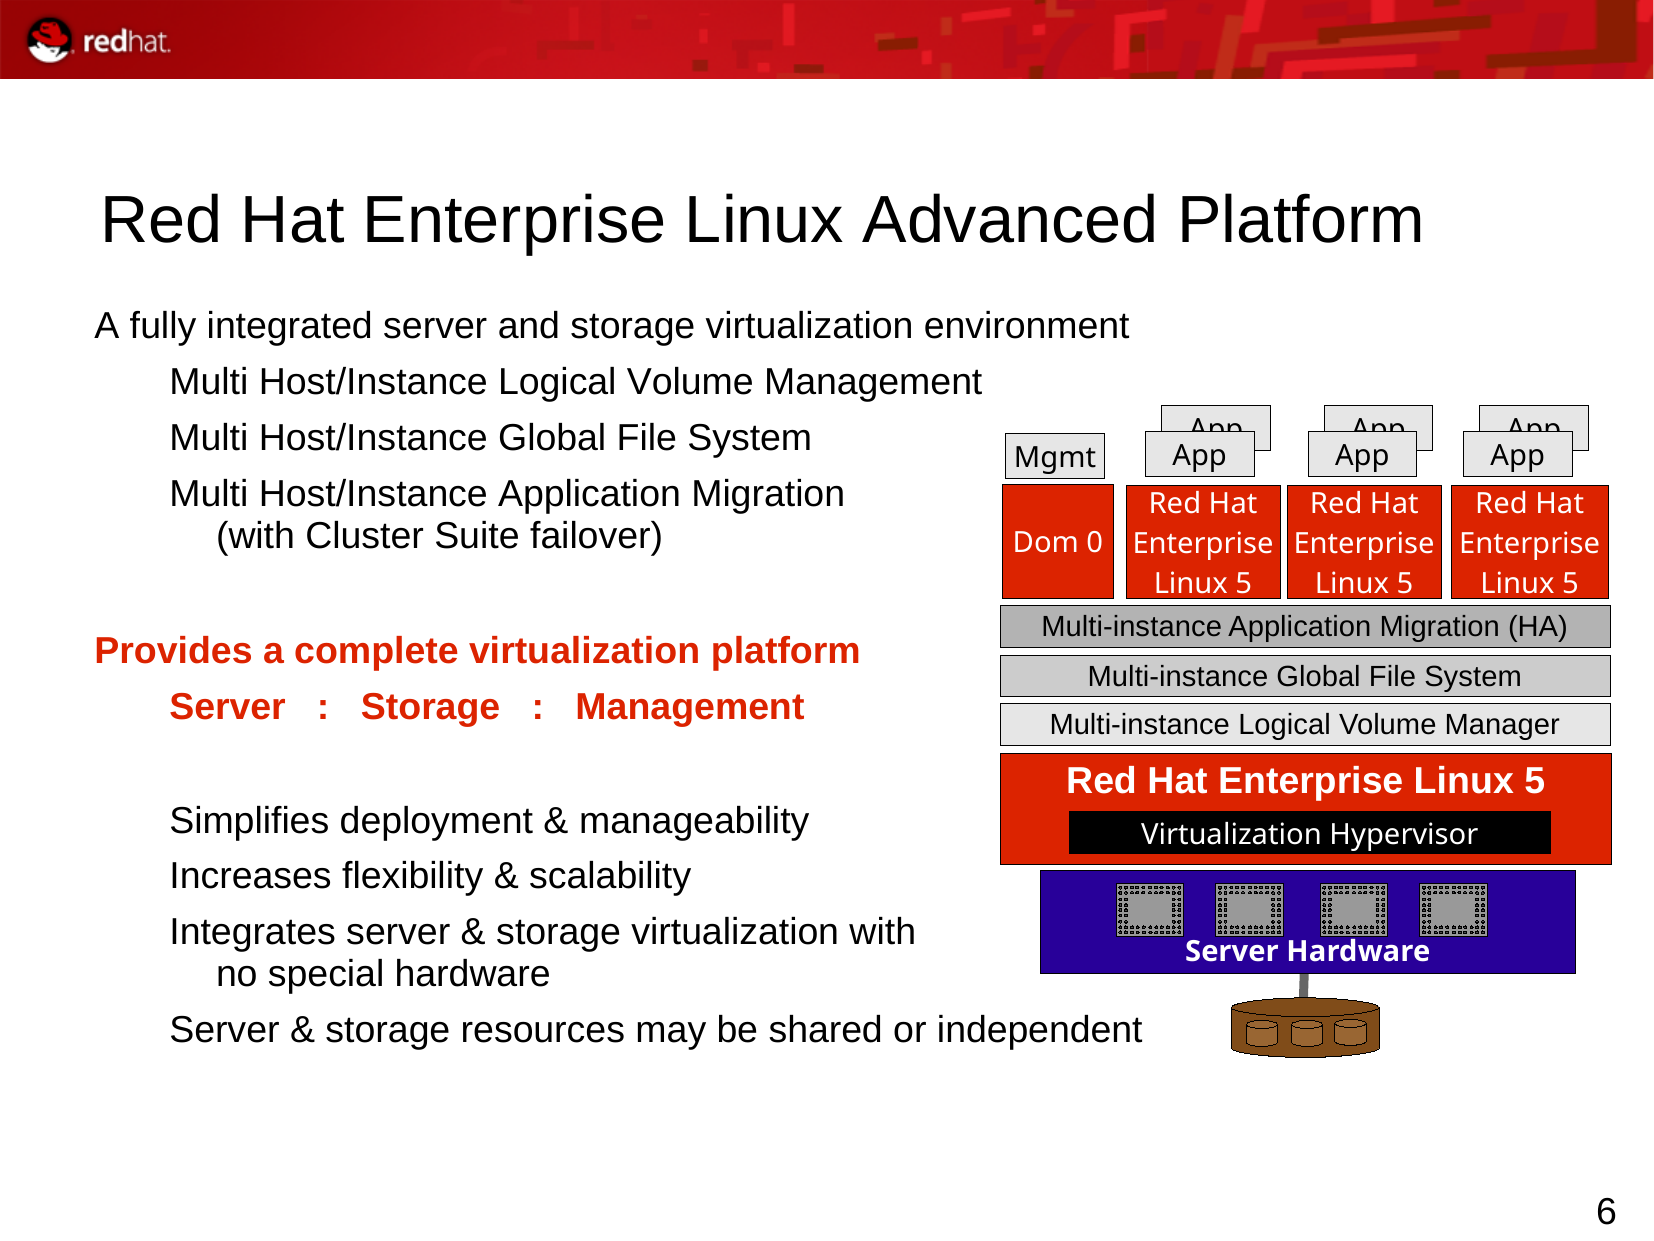

# Red Hat Enterprise Linux Advanced Platform
A fully integrated server and storage virtualization environment
Multi Host/Instance Logical Volume Management
Multi Host/Instance Global File System
Multi Host/Instance Application Migration
(with Cluster Suite failover)
Provides a complete virtualization platform
Server : Storage : Management
Simplifies deployment & manageability
Increases flexibility & scalability
Integrates server & storage virtualization with
no special hardware
Server & storage resources may be shared or independent
App
App
App
App
App
App
Mgmt
Dom 0
Red Hat
Enterprise
Linux 5
Red Hat
Enterprise
Linux 5
Red Hat
Enterprise
Linux 5
Multi-instance Application Migration (HA)
Dom 0
Multi-instance Global File System
Multi-instance Logical Volume Manager
Red Hat Enterprise Linux 5
Virtualization Hypervisor
Server Hardware